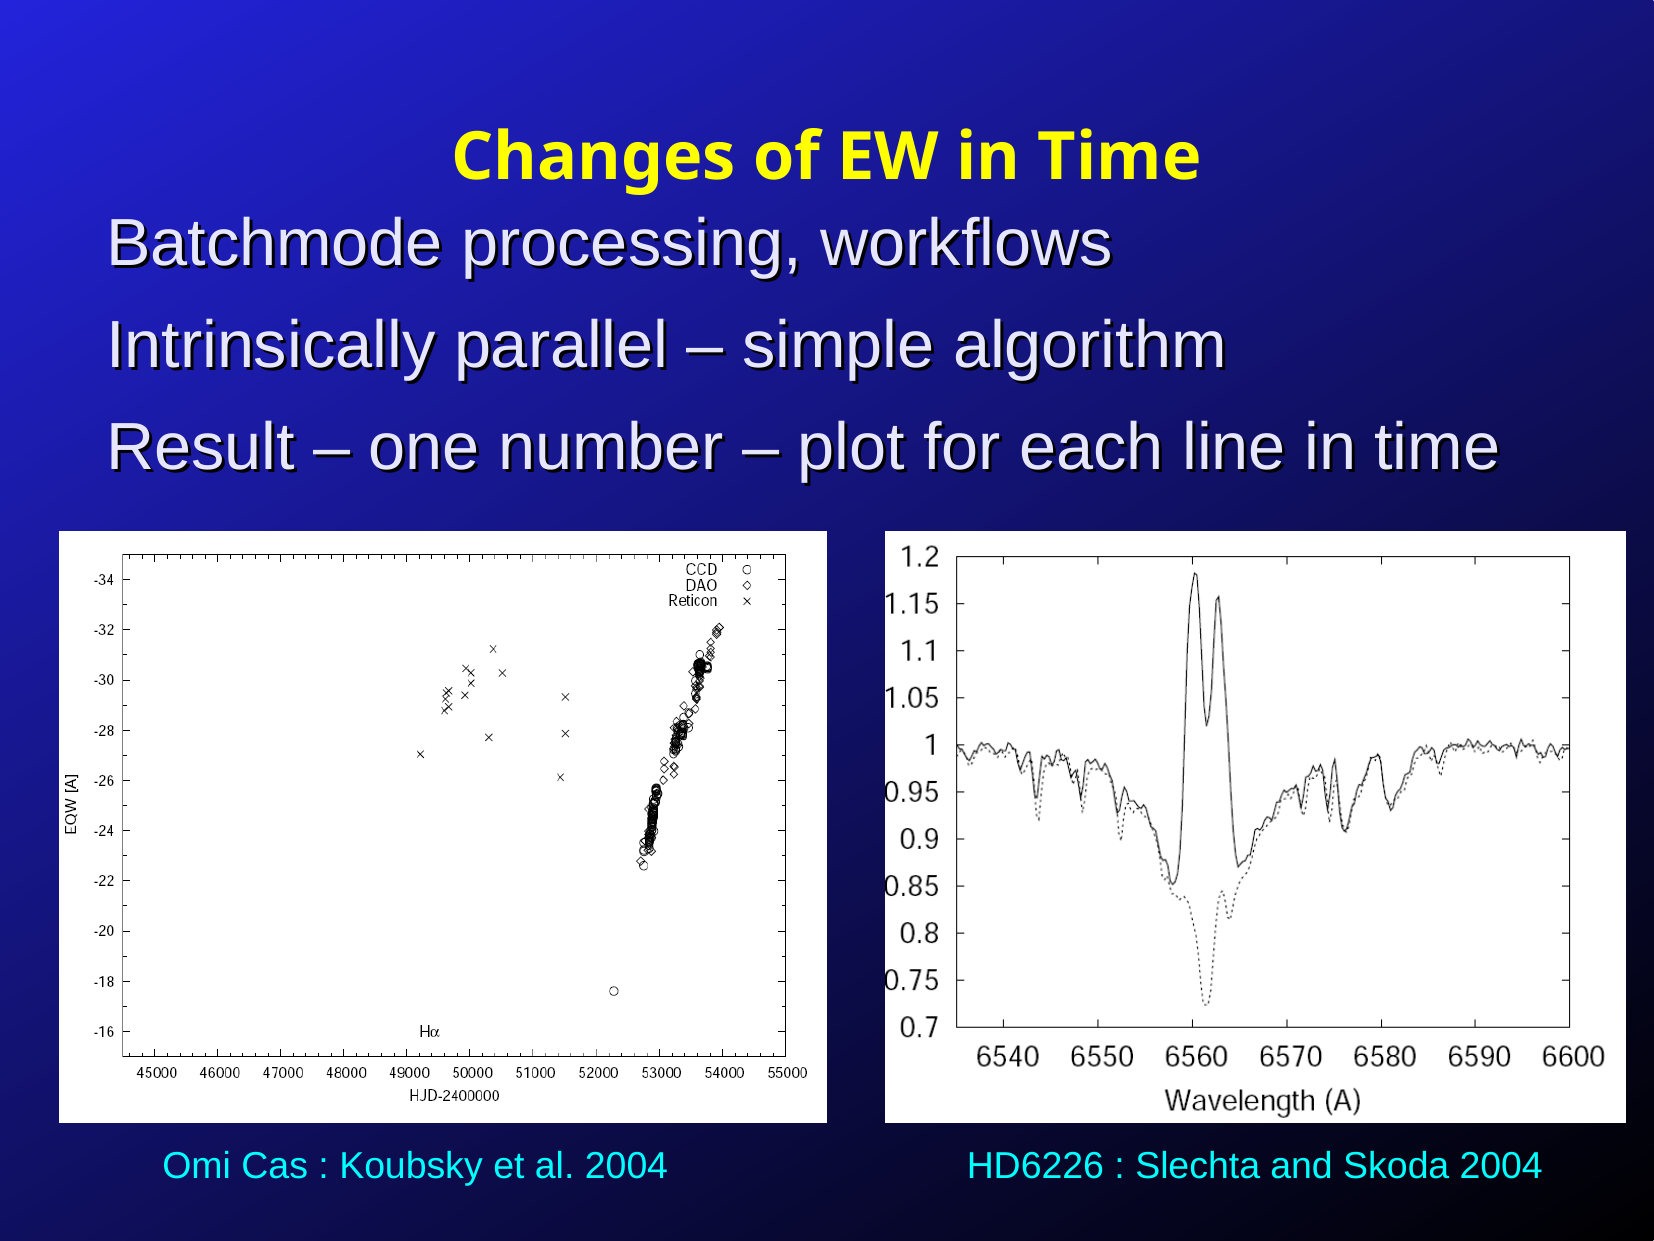

# Changes of EW in Time
Batchmode processing, workflows
Intrinsically parallel – simple algorithm
Result – one number – plot for each line in time
Omi Cas : Koubsky et al. 2004
HD6226 : Slechta and Skoda 2004